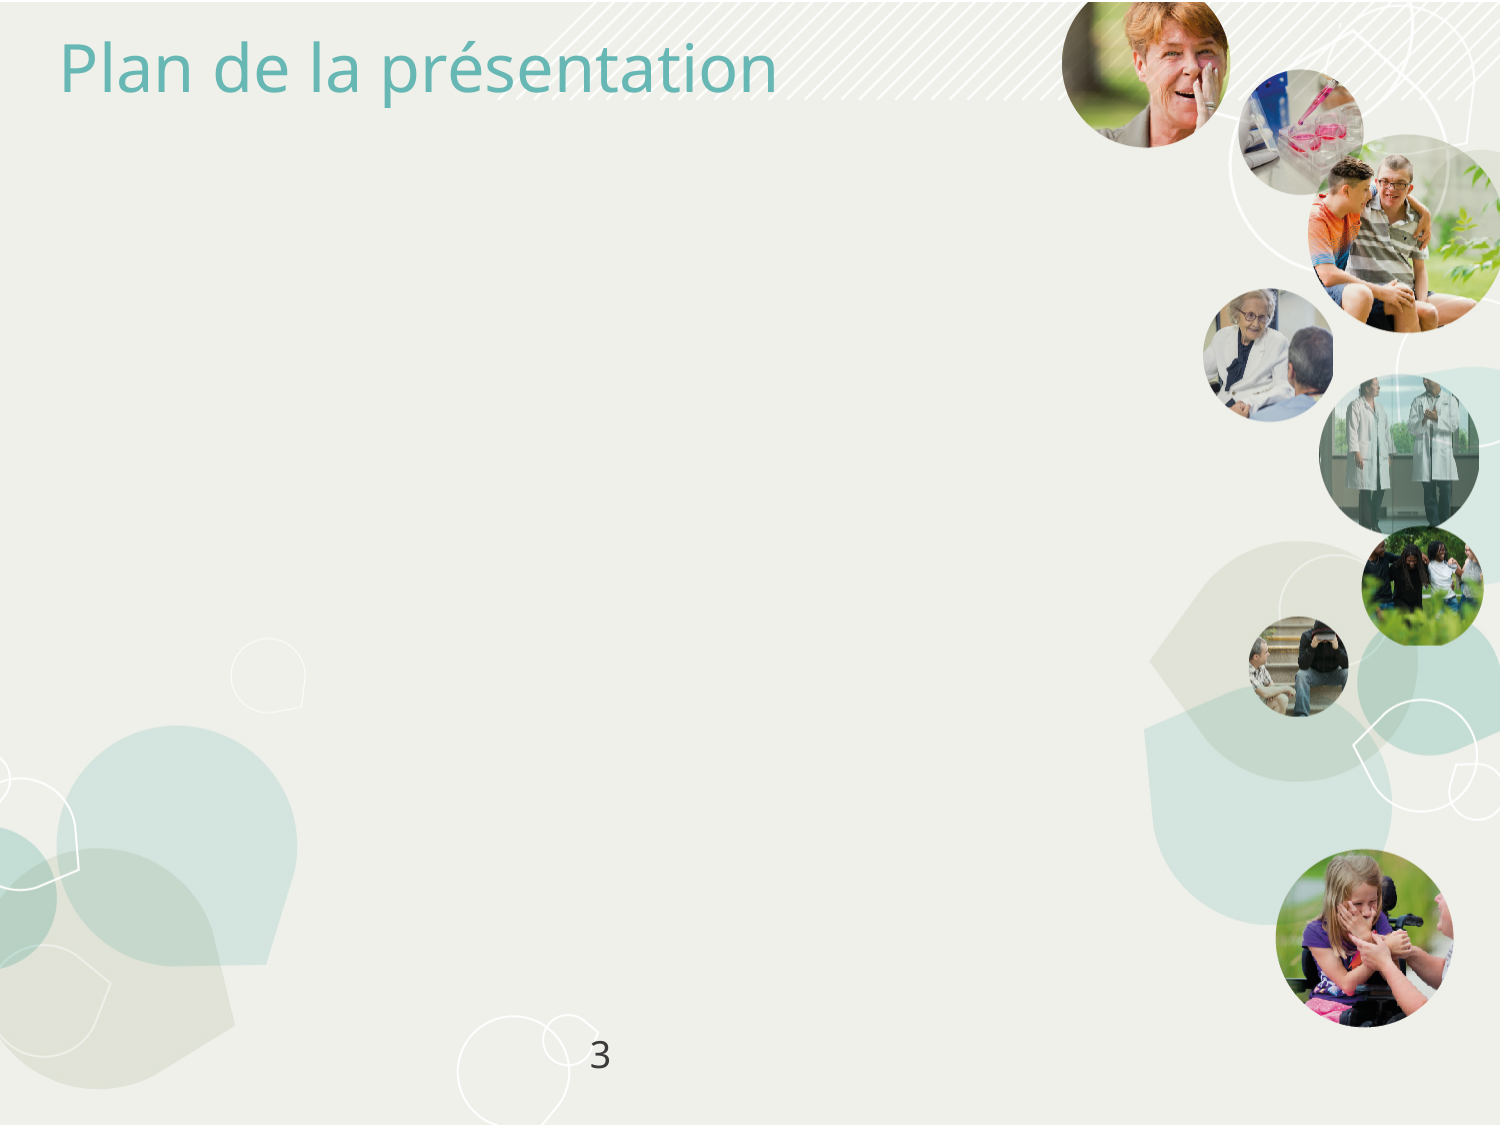

# Plan de la présentation
Obstacles vécus;
Éléments facilitants le bon fonctionnement d’un CRI;
Projets clés réalisés en 2021-2022;
Projets principaux planifiés en 2022-2023.
Fonctions des membres;
Droits et Pouvoirs;
Composition, Élections et critères de sélections;
Structure d'un CECII
Responsabilités;